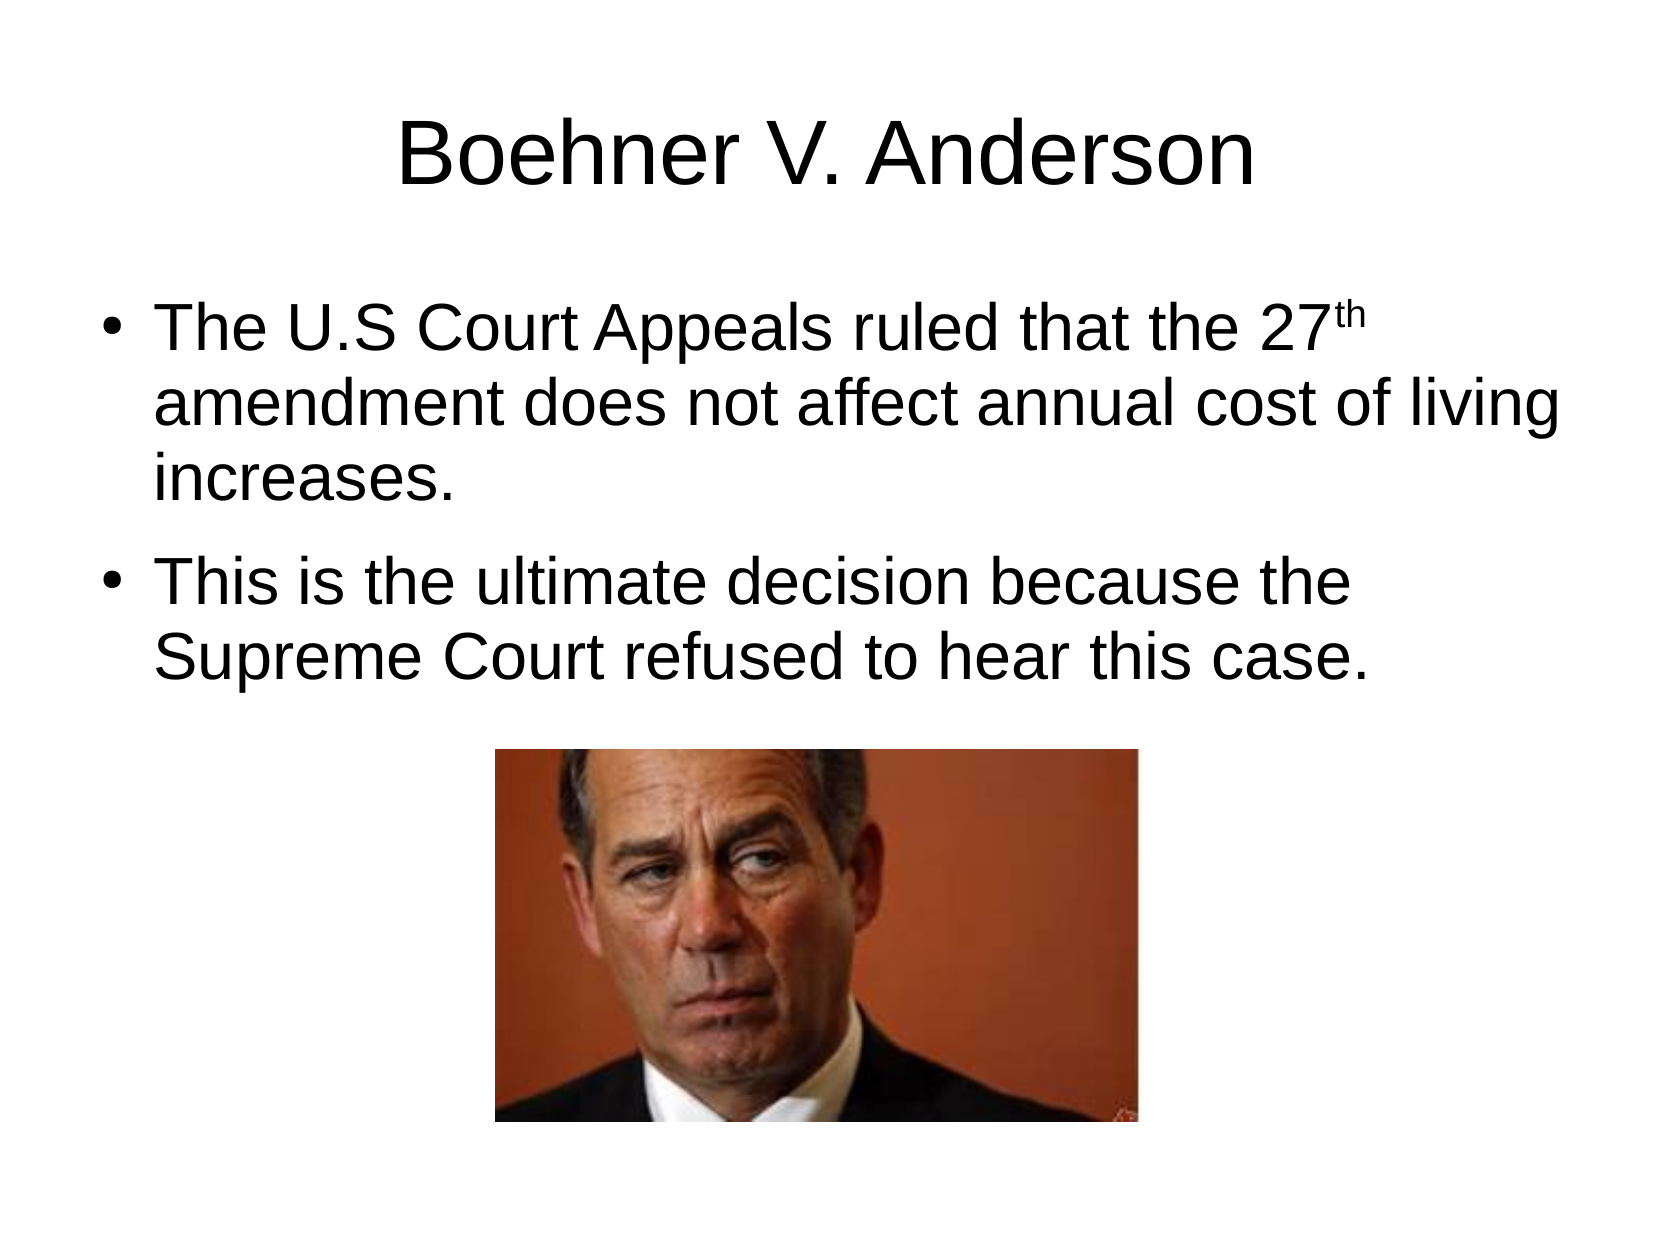

# Boehner V. Anderson
The U.S Court Appeals ruled that the 27th amendment does not affect annual cost of living increases.
This is the ultimate decision because the Supreme Court refused to hear this case.